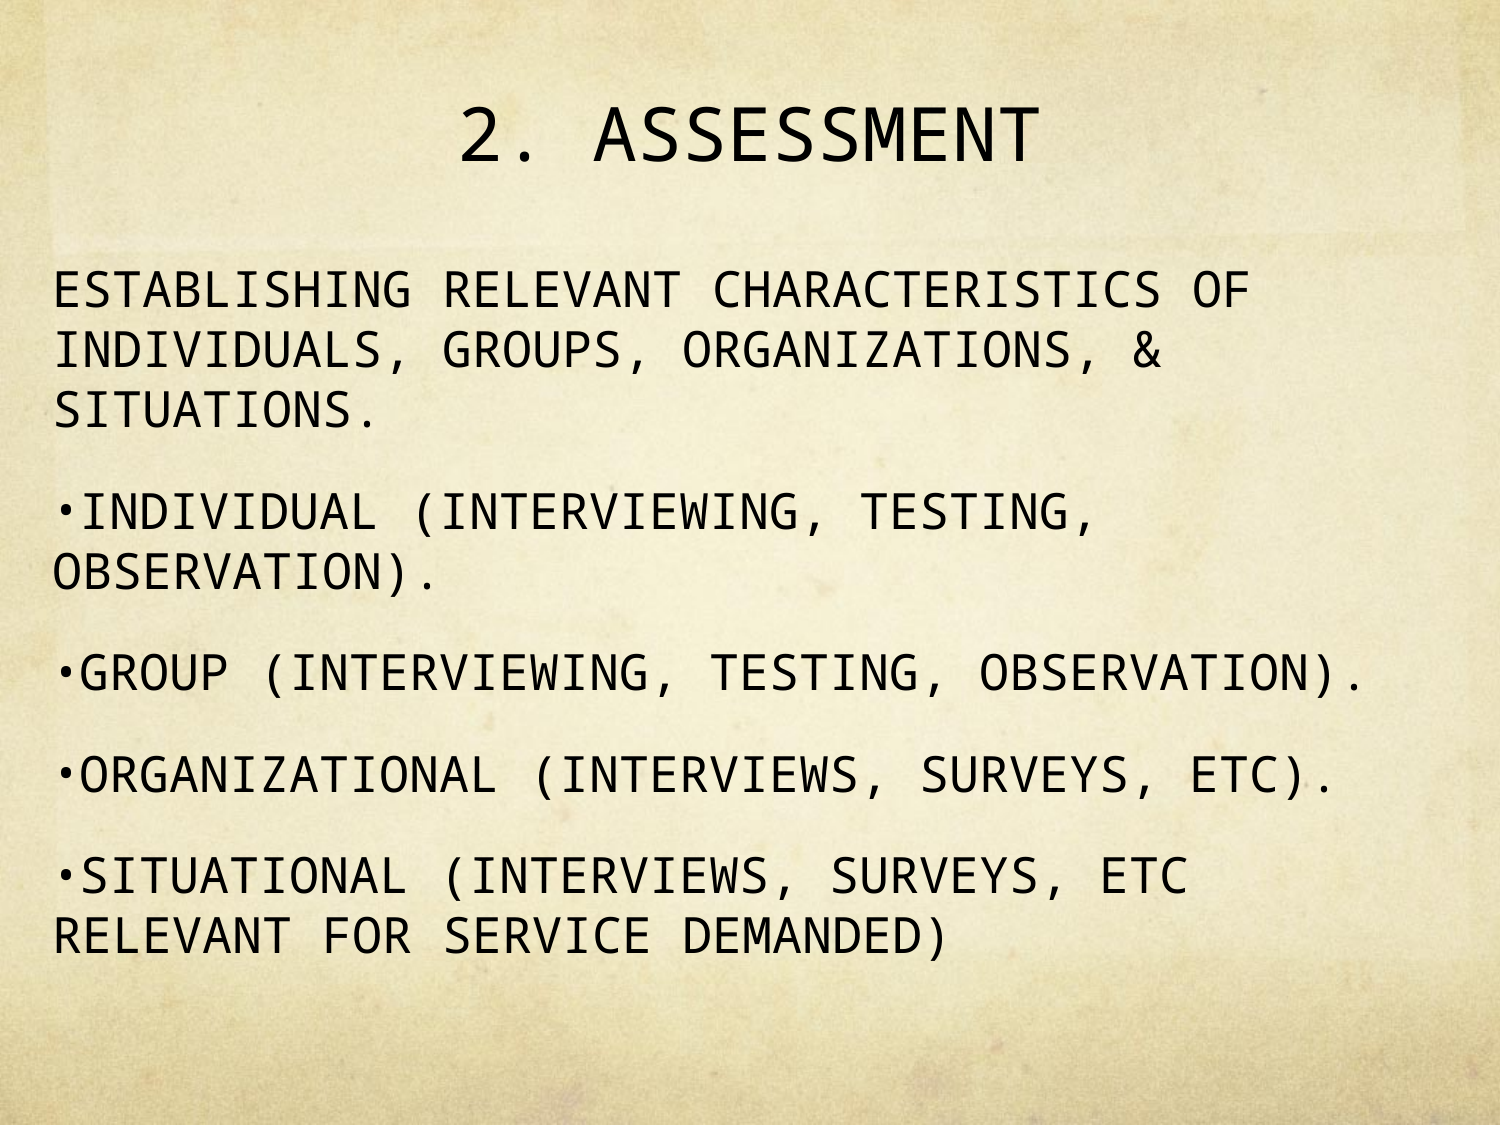

# 2. ASSESSMENT
ESTABLISHING RELEVANT CHARACTERISTICS OF INDIVIDUALS, GROUPS, ORGANIZATIONS, & SITUATIONS.
INDIVIDUAL (INTERVIEWING, TESTING, OBSERVATION).
GROUP (INTERVIEWING, TESTING, OBSERVATION).
ORGANIZATIONAL (INTERVIEWS, SURVEYS, ETC).
SITUATIONAL (INTERVIEWS, SURVEYS, ETC RELEVANT FOR SERVICE DEMANDED)